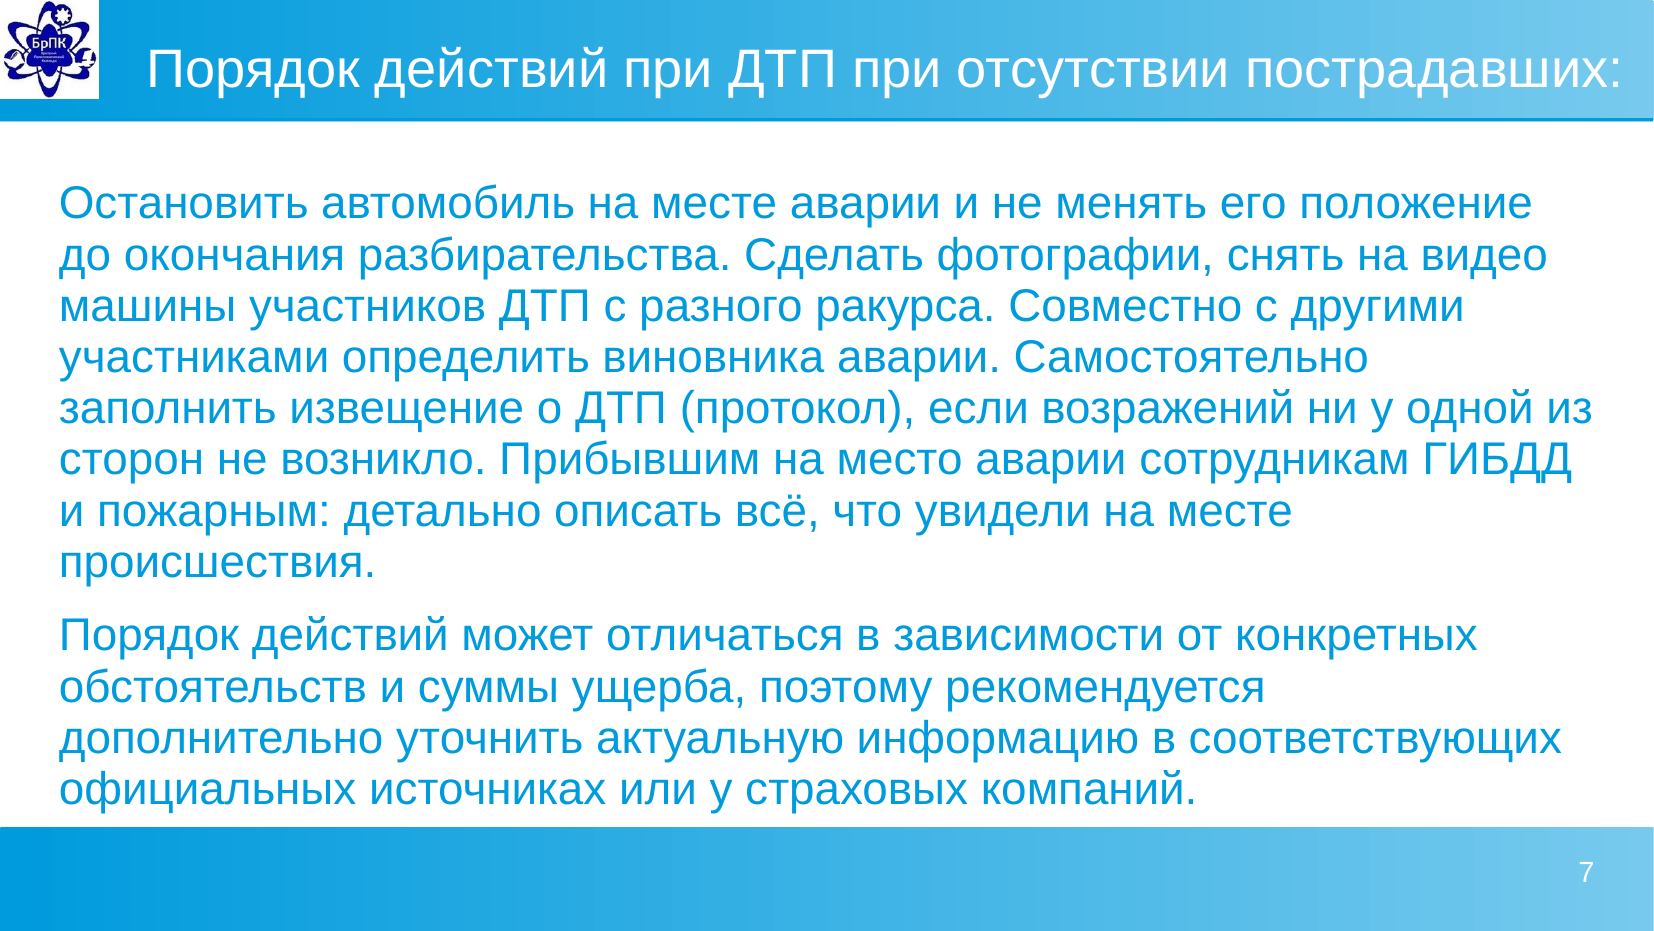

# Порядок действий при ДТП при отсутствии пострадавших:
Остановить автомобиль на месте аварии и не менять его положение до окончания разбирательства. Сделать фотографии, снять на видео машины участников ДТП с разного ракурса. Совместно с другими участниками определить виновника аварии. Самостоятельно заполнить извещение о ДТП (протокол), если возражений ни у одной из сторон не возникло. Прибывшим на место аварии сотрудникам ГИБДД и пожарным: детально описать всё, что увидели на месте происшествия.
Порядок действий может отличаться в зависимости от конкретных обстоятельств и суммы ущерба, поэтому рекомендуется дополнительно уточнить актуальную информацию в соответствующих официальных источниках или у страховых компаний.
7